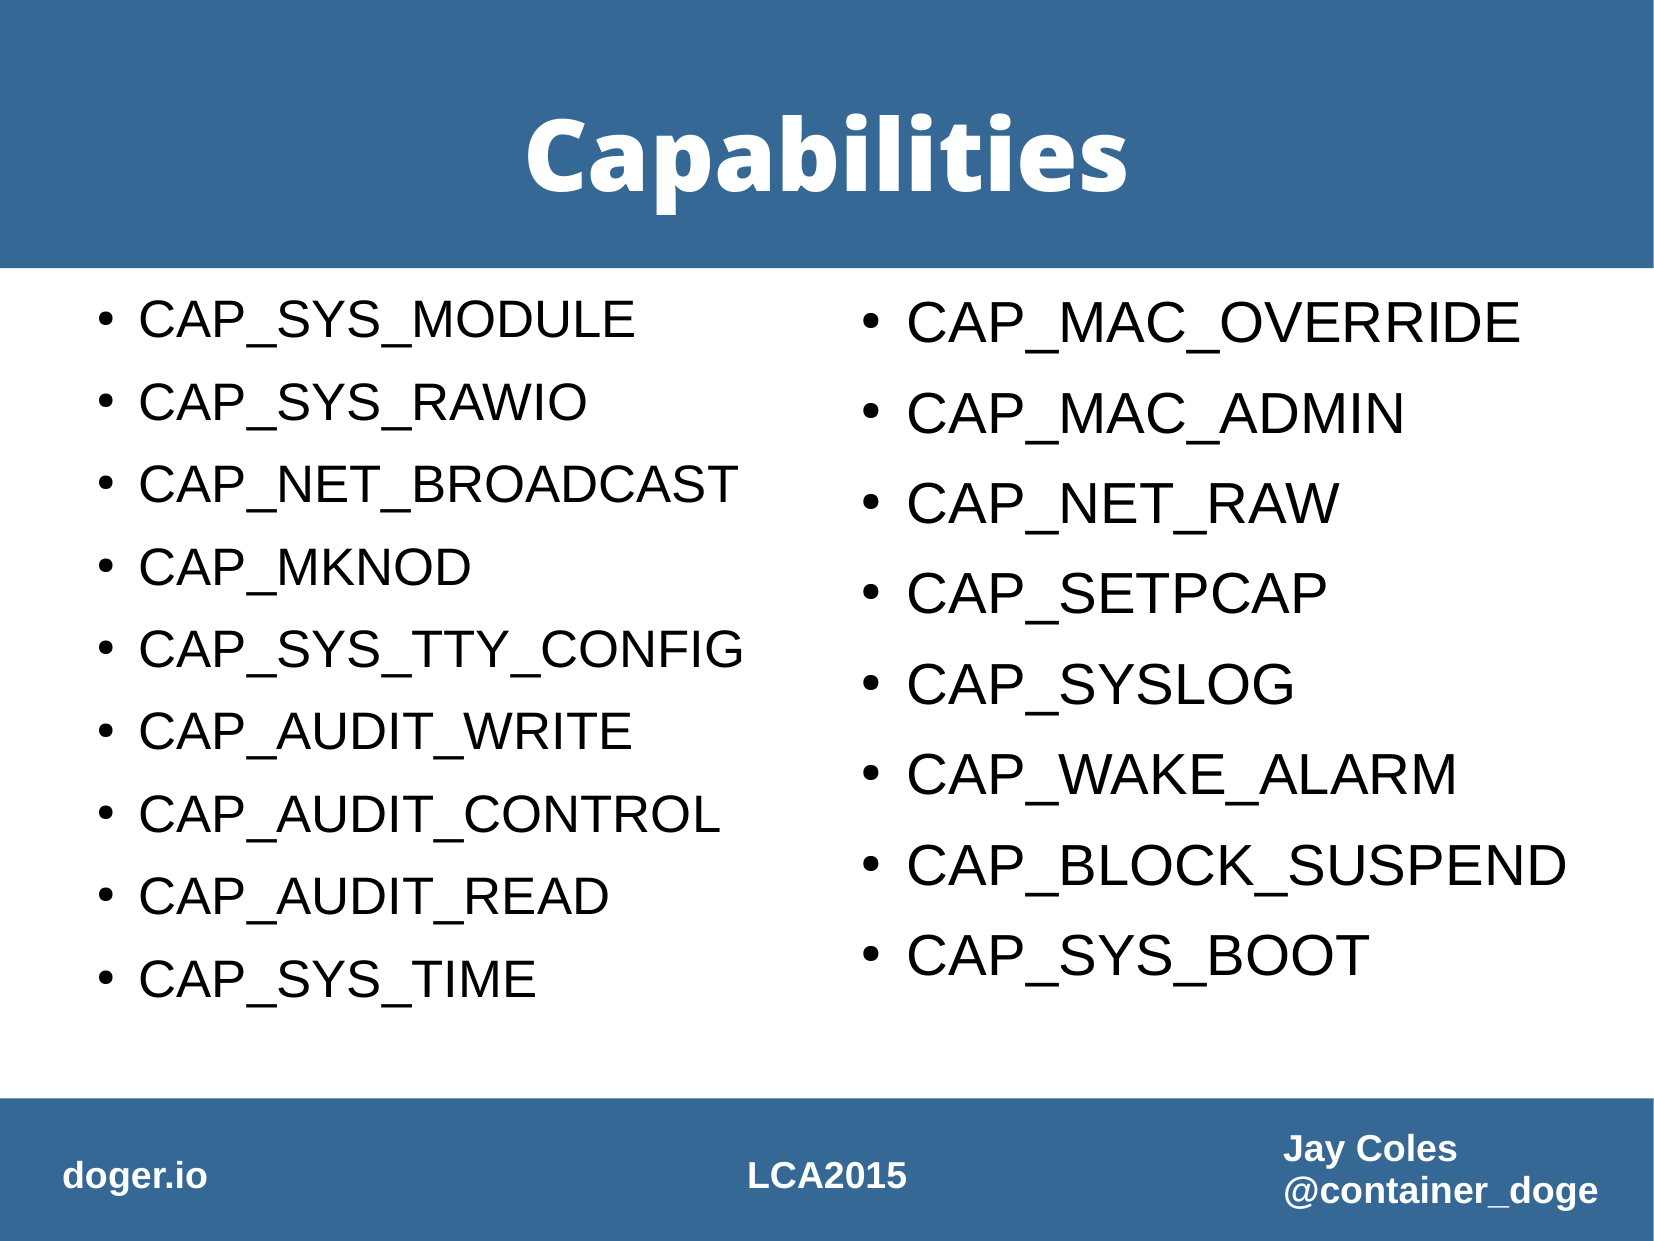

# Capabilities
CAP_SYS_MODULE
CAP_SYS_RAWIO
CAP_NET_BROADCAST
CAP_MKNOD
CAP_SYS_TTY_CONFIG
CAP_AUDIT_WRITE
CAP_AUDIT_CONTROL
CAP_AUDIT_READ
CAP_SYS_TIME
CAP_MAC_OVERRIDE
CAP_MAC_ADMIN
CAP_NET_RAW
CAP_SETPCAP
CAP_SYSLOG
CAP_WAKE_ALARM
CAP_BLOCK_SUSPEND
CAP_SYS_BOOT